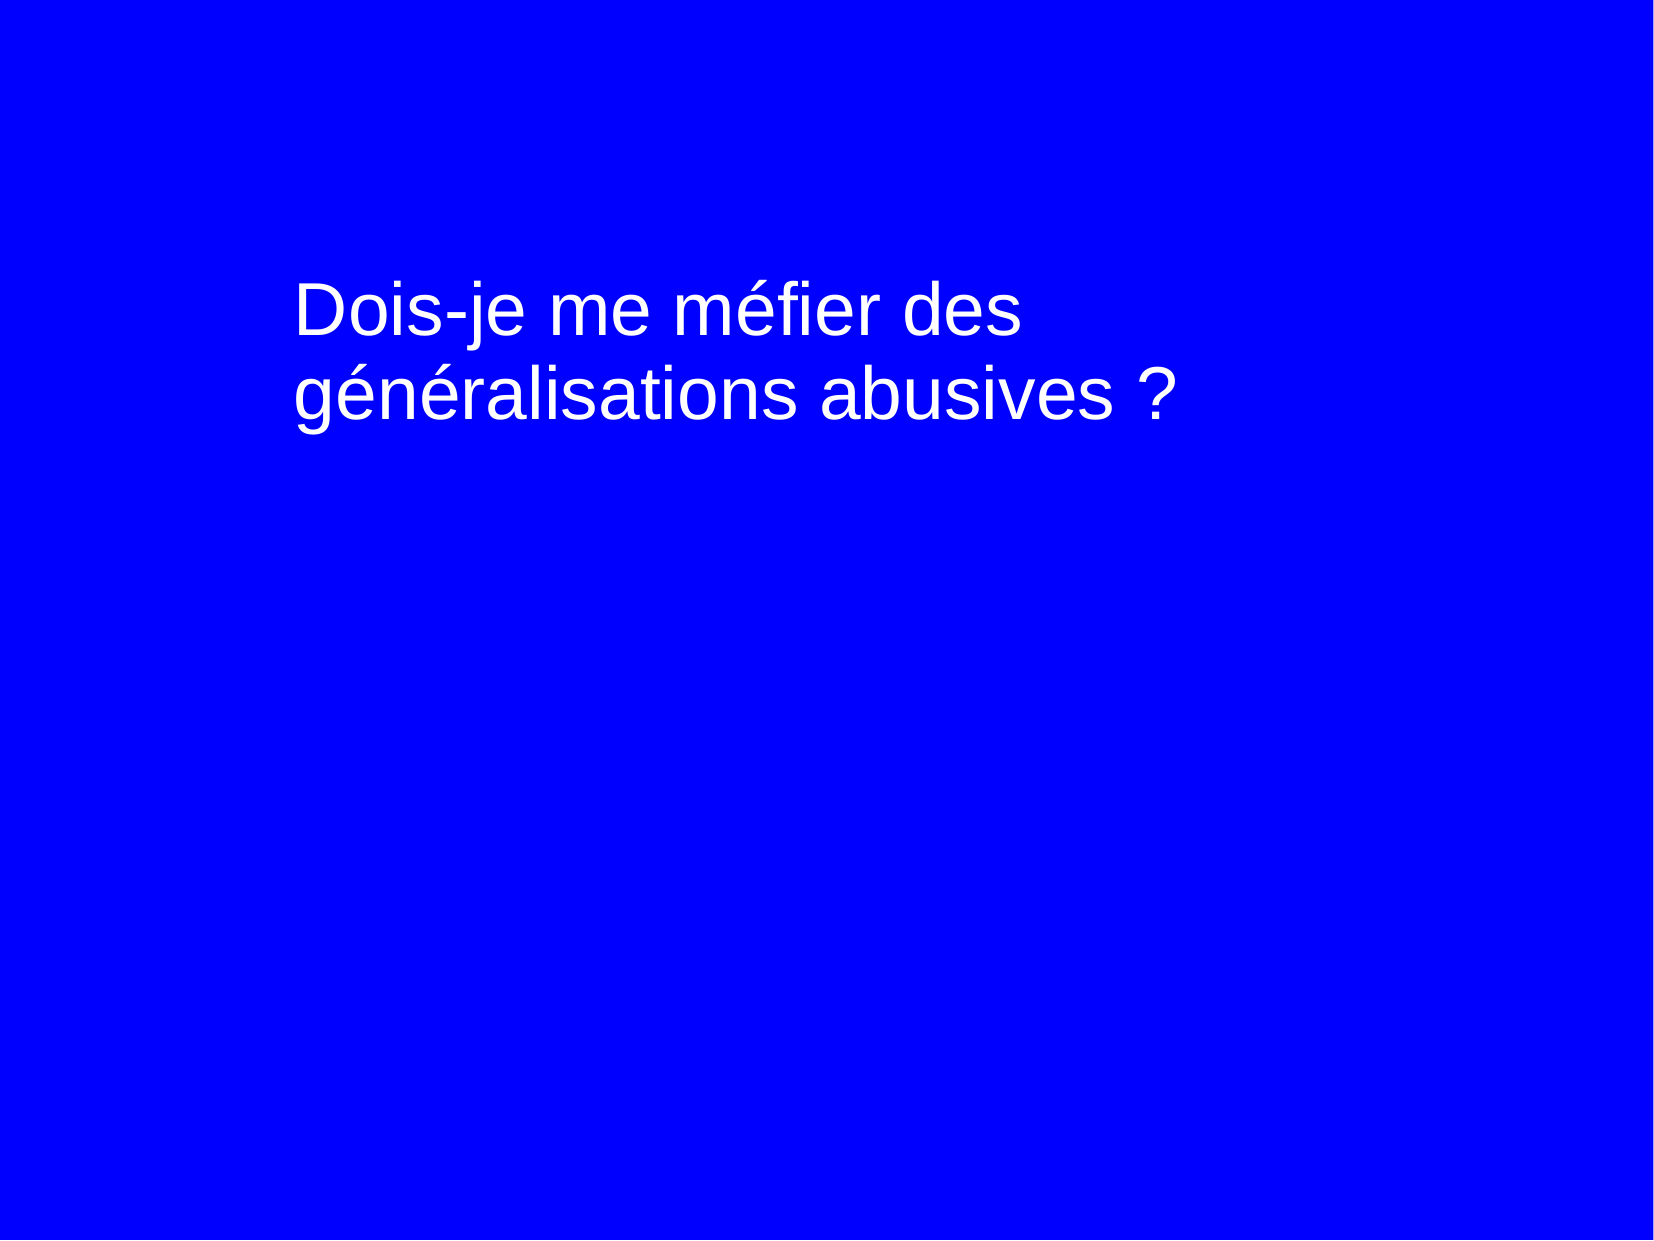

Dois-je me méfier des généralisations abusives ?